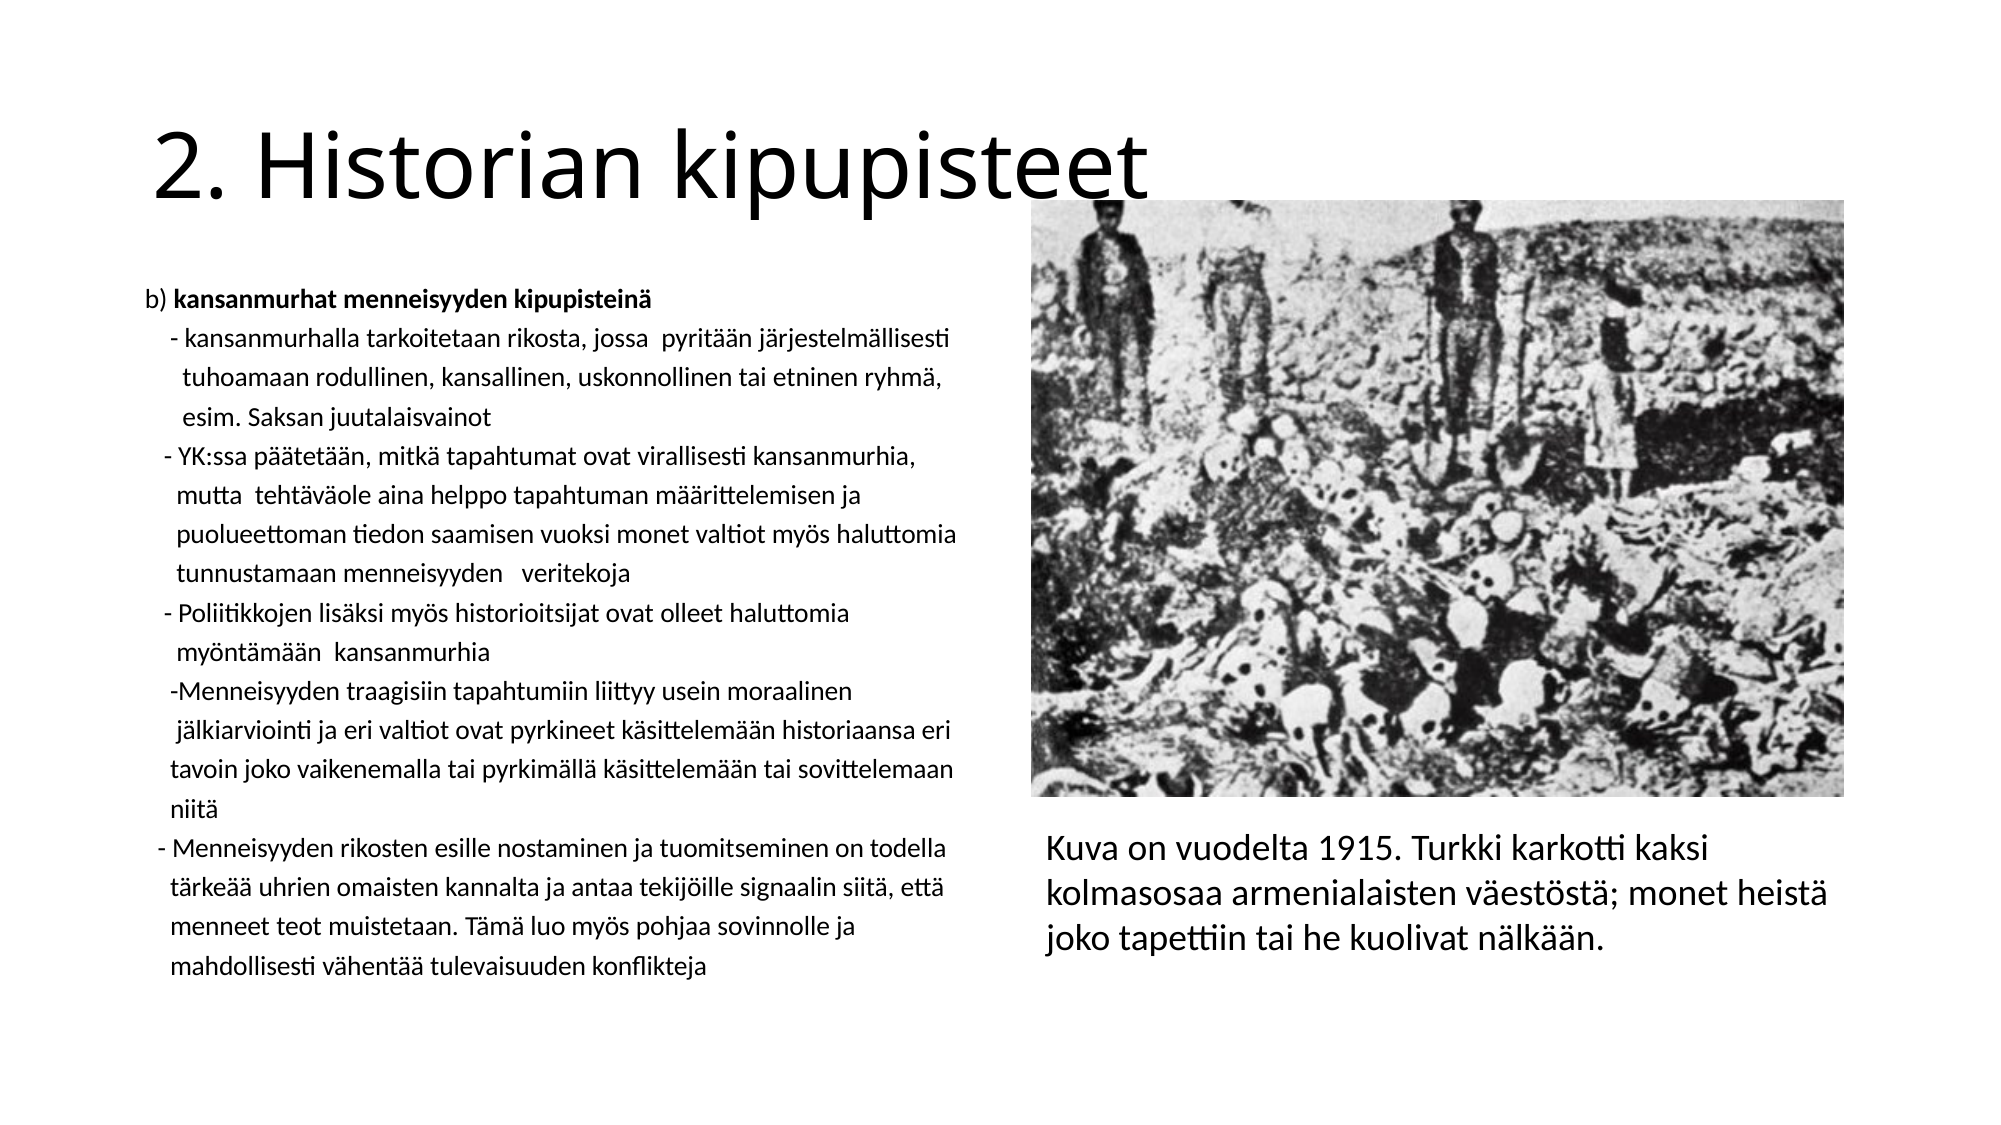

# 2. Historian kipupisteet
b) kansanmurhat menneisyyden kipupisteinä
 - kansanmurhalla tarkoitetaan rikosta, jossa pyritään järjestelmällisesti
 tuhoamaan rodullinen, kansallinen, uskonnollinen tai etninen ryhmä,
 esim. Saksan juutalaisvainot
 - YK:ssa päätetään, mitkä tapahtumat ovat virallisesti kansanmurhia,
 mutta tehtäväole aina helppo tapahtuman määrittelemisen ja
 puolueettoman tiedon saamisen vuoksi monet valtiot myös haluttomia
 tunnustamaan menneisyyden veritekoja
 - Poliitikkojen lisäksi myös historioitsijat ovat olleet haluttomia
 myöntämään kansanmurhia
 -Menneisyyden traagisiin tapahtumiin liittyy usein moraalinen
 jälkiarviointi ja eri valtiot ovat pyrkineet käsittelemään historiaansa eri
 tavoin joko vaikenemalla tai pyrkimällä käsittelemään tai sovittelemaan
 niitä
 - Menneisyyden rikosten esille nostaminen ja tuomitseminen on todella
 tärkeää uhrien omaisten kannalta ja antaa tekijöille signaalin siitä, että
 menneet teot muistetaan. Tämä luo myös pohjaa sovinnolle ja
 mahdollisesti vähentää tulevaisuuden konflikteja
Kuva on vuodelta 1915. Turkki karkotti kaksi kolmasosaa armenialaisten väestöstä; monet heistä joko tapettiin tai he kuolivat nälkään.